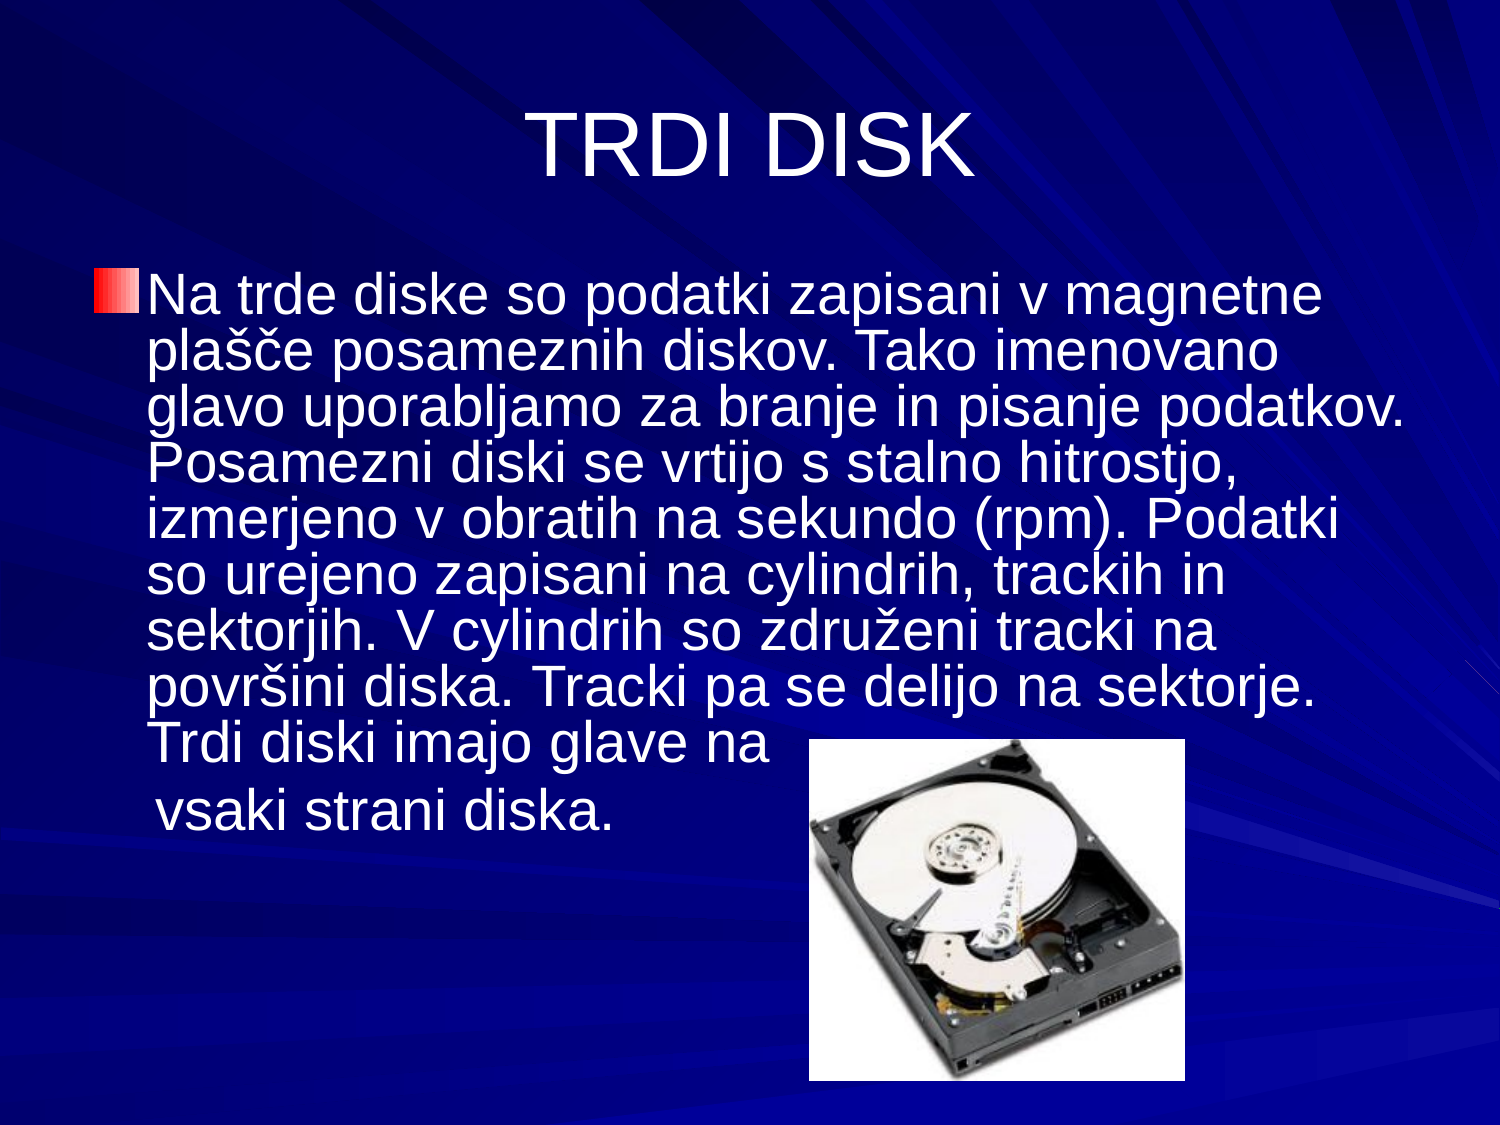

# TRDI DISK
Na trde diske so podatki zapisani v magnetne plašče posameznih diskov. Tako imenovano glavo uporabljamo za branje in pisanje podatkov. Posamezni diski se vrtijo s stalno hitrostjo, izmerjeno v obratih na sekundo (rpm). Podatki so urejeno zapisani na cylindrih, trackih in sektorjih. V cylindrih so združeni tracki na površini diska. Tracki pa se delijo na sektorje. Trdi diski imajo glave na
 vsaki strani diska.